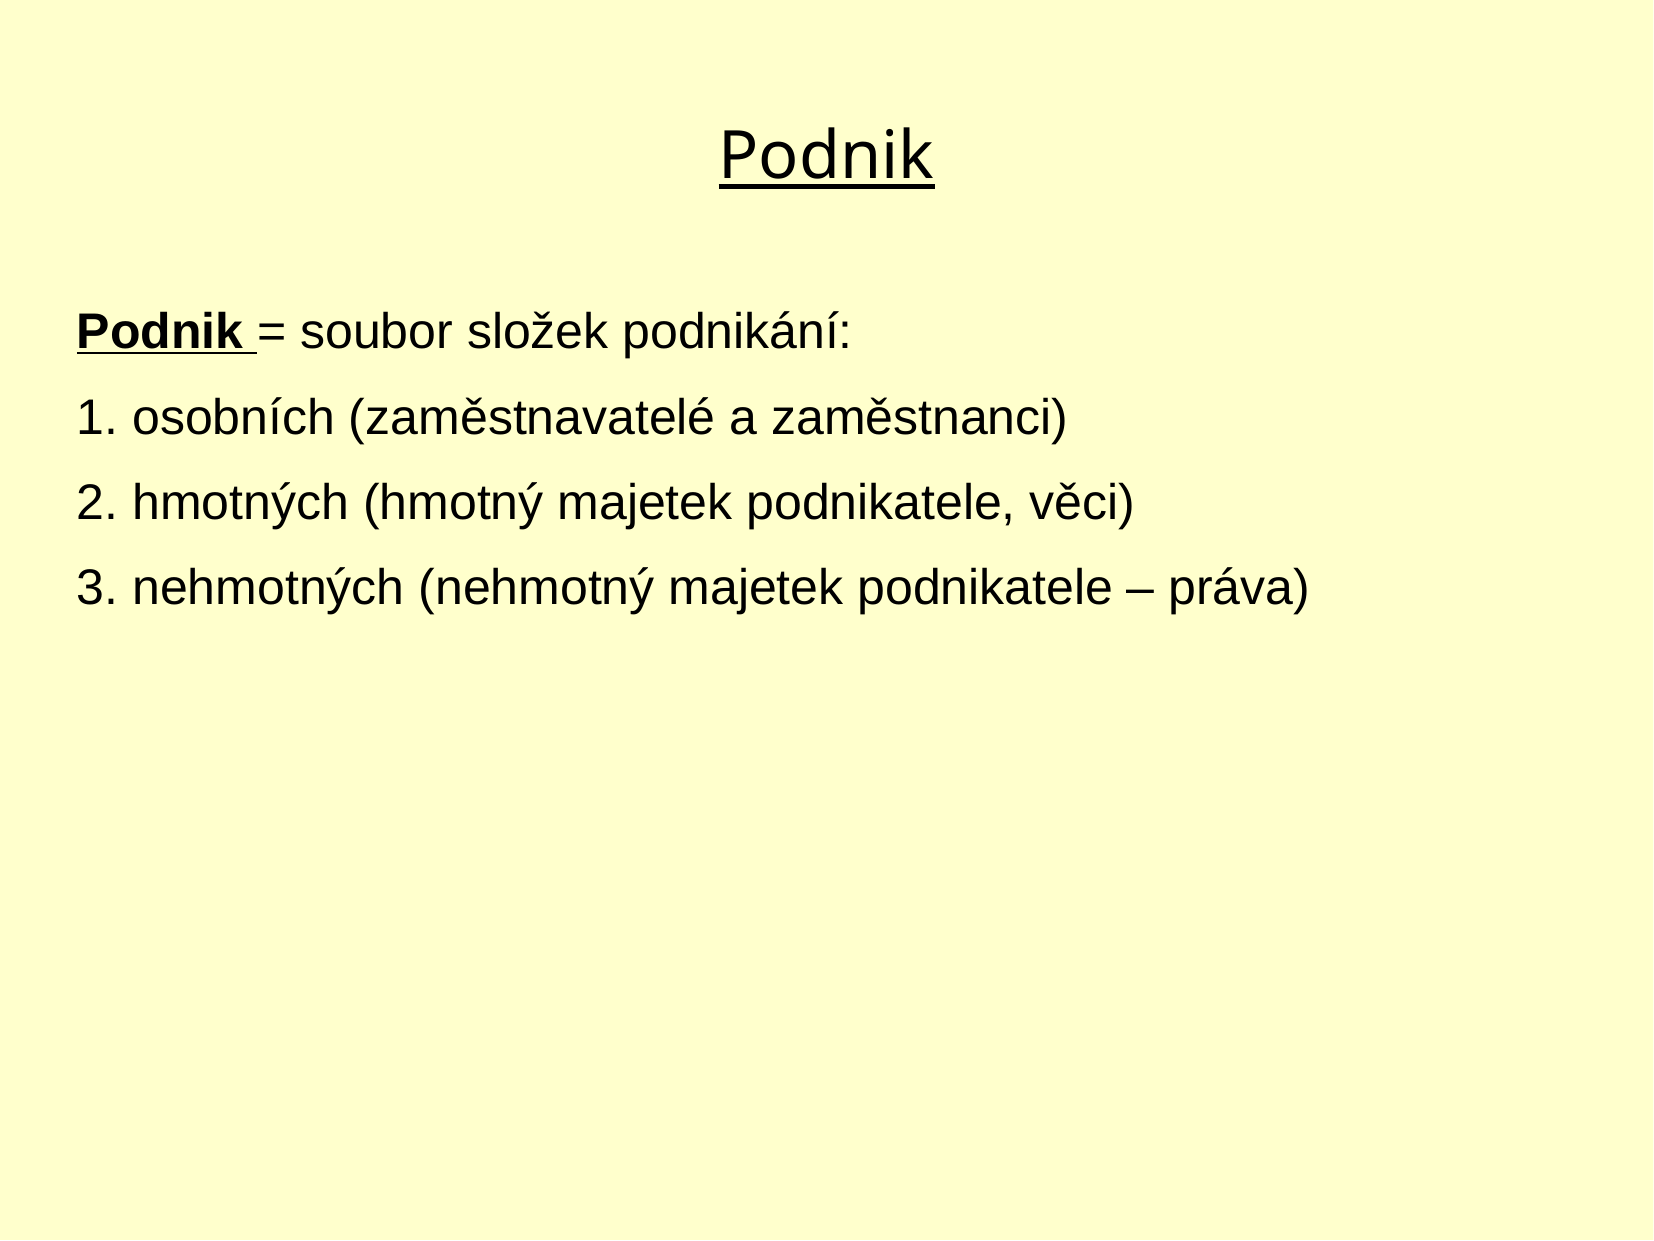

# Podnik
Podnik = soubor složek podnikání:
1. osobních (zaměstnavatelé a zaměstnanci)
2. hmotných (hmotný majetek podnikatele, věci)
3. nehmotných (nehmotný majetek podnikatele – práva)